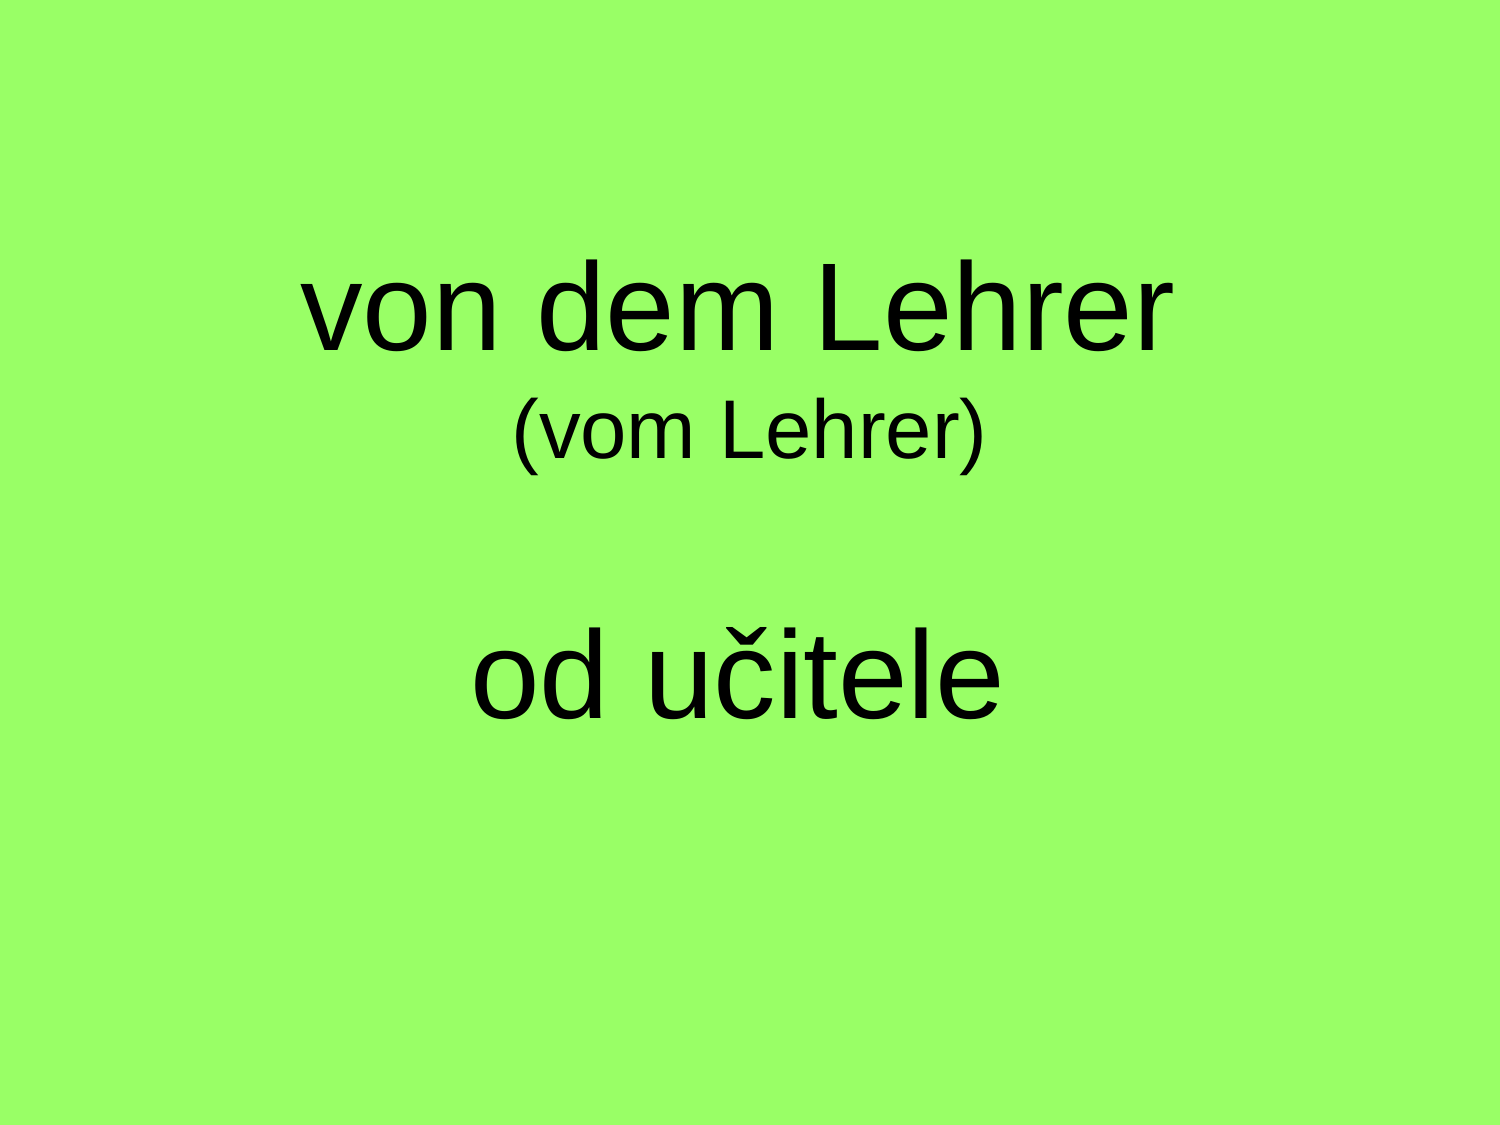

# von dem Lehrer (vom Lehrer)
od učitele